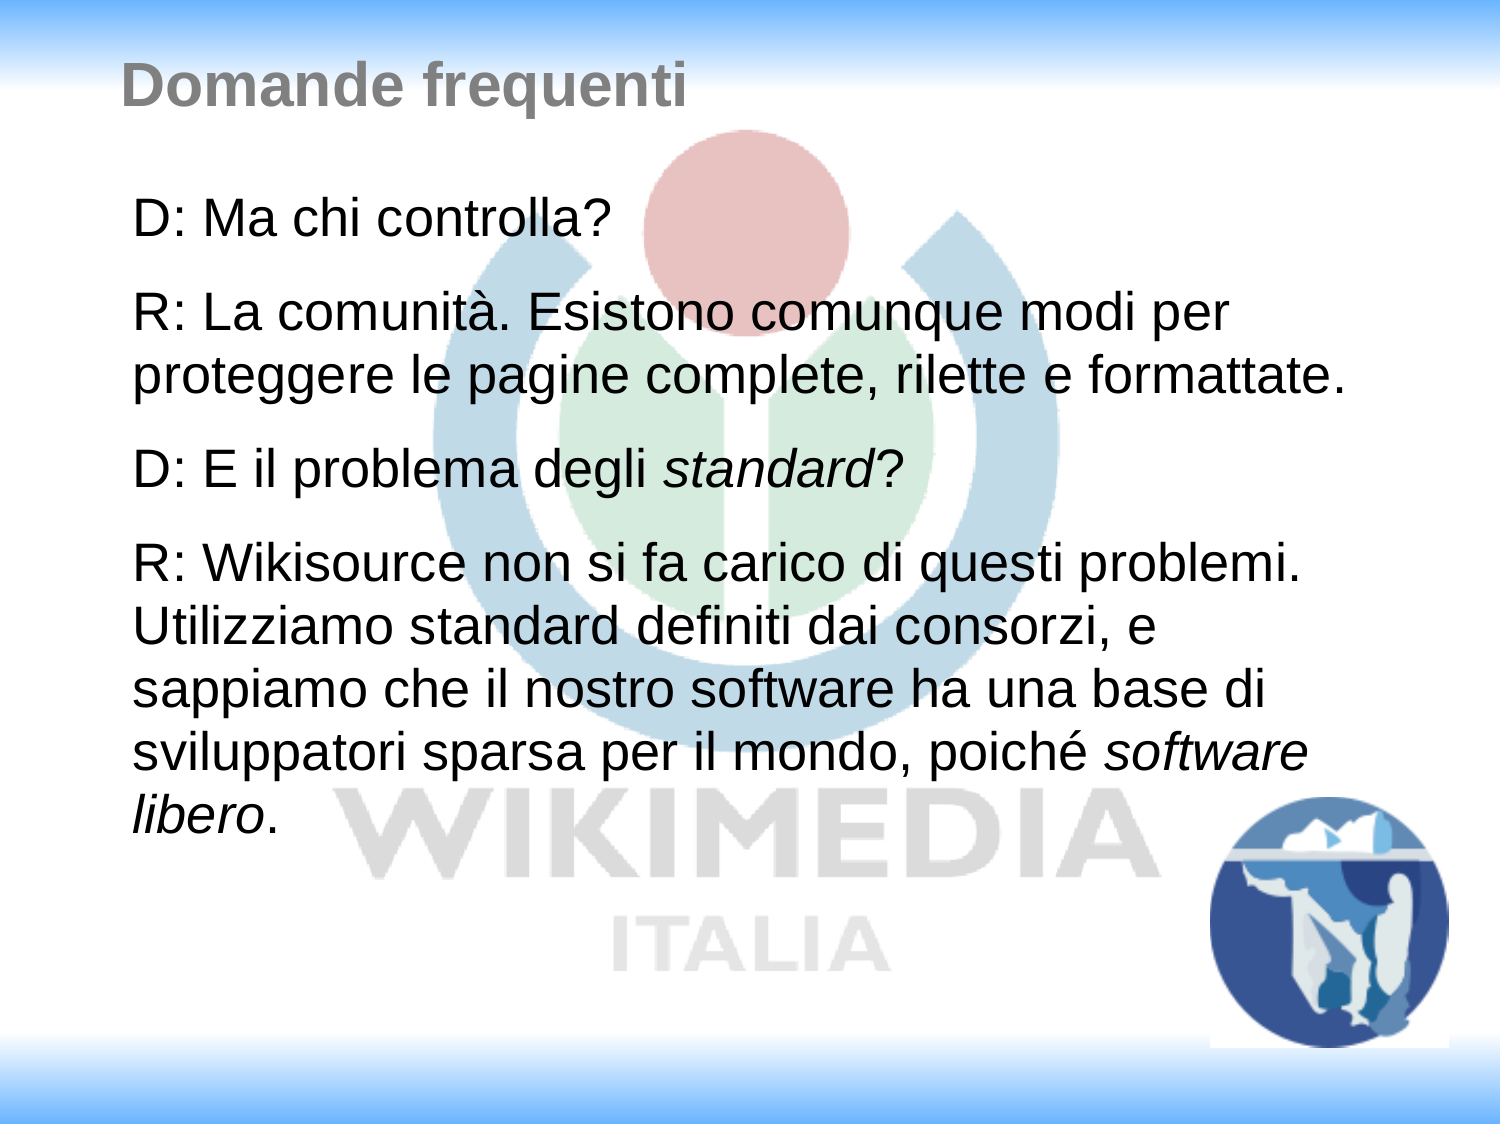

Domande frequenti
D: Ma chi controlla?
R: La comunità. Esistono comunque modi per proteggere le pagine complete, rilette e formattate.
D: E il problema degli standard?
R: Wikisource non si fa carico di questi problemi. Utilizziamo standard definiti dai consorzi, e sappiamo che il nostro software ha una base di sviluppatori sparsa per il mondo, poiché software libero.